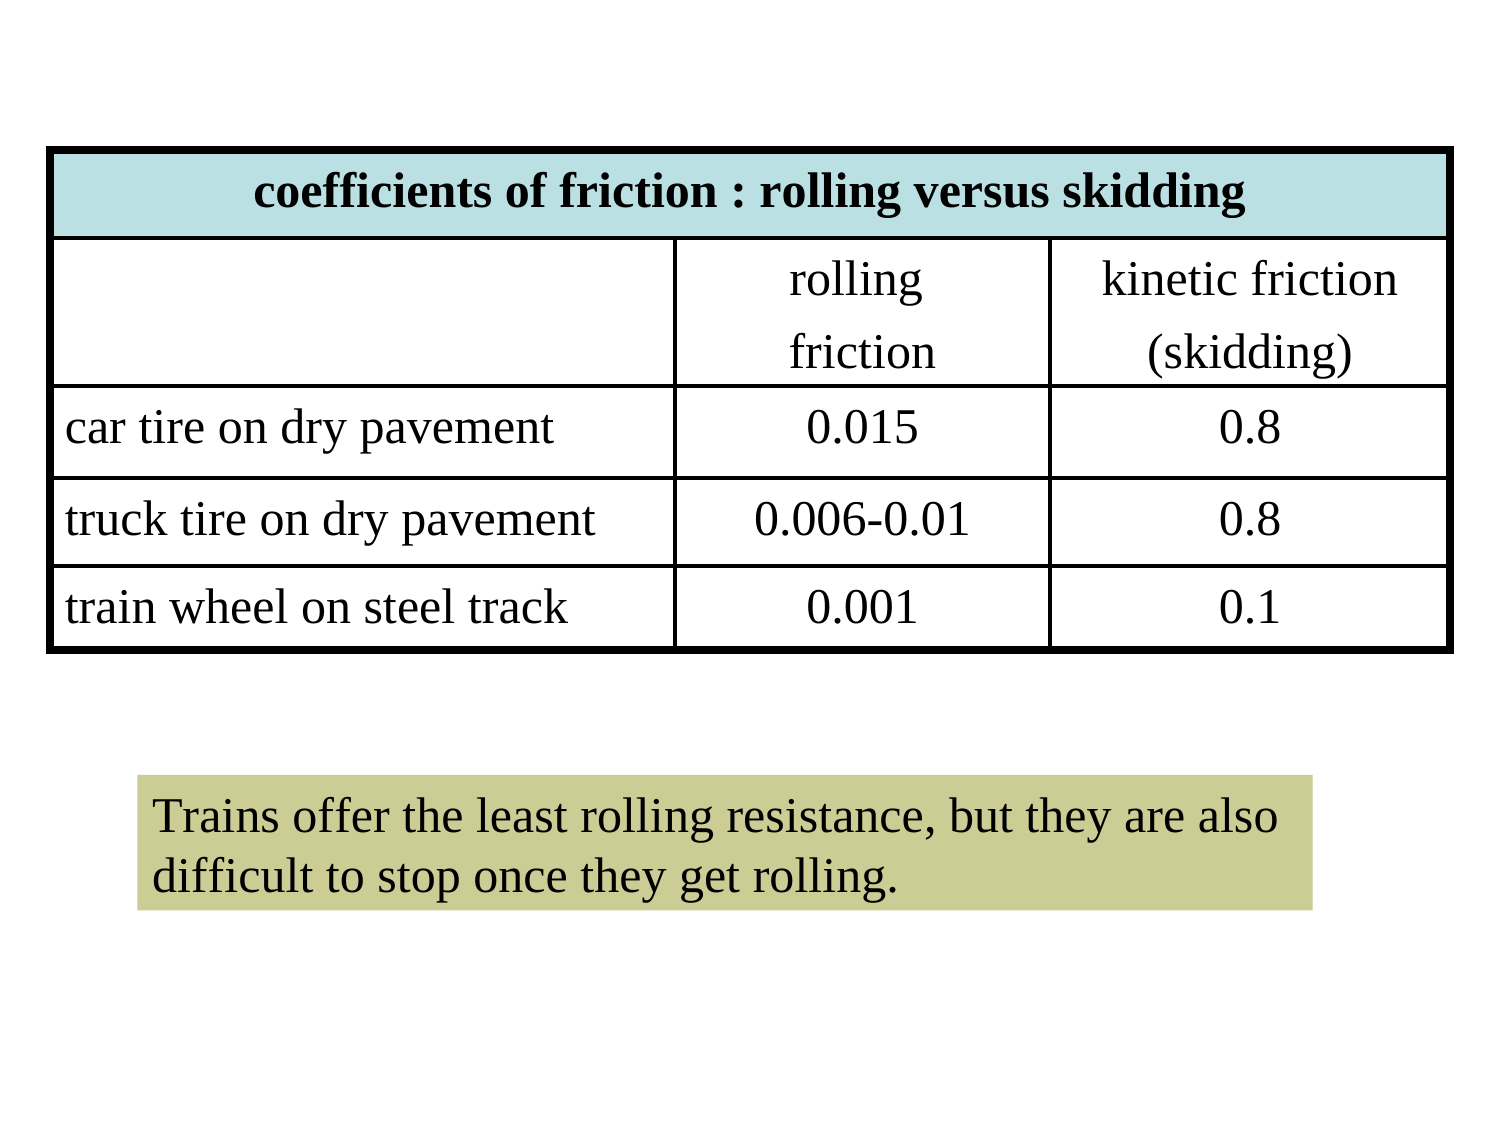

| coefficients of friction : rolling versus skidding | | |
| --- | --- | --- |
| | rolling friction | kinetic friction (skidding) |
| car tire on dry pavement | 0.015 | 0.8 |
| truck tire on dry pavement | 0.006-0.01 | 0.8 |
| train wheel on steel track | 0.001 | 0.1 |
Trains offer the least rolling resistance, but they are also difficult to stop once they get rolling.